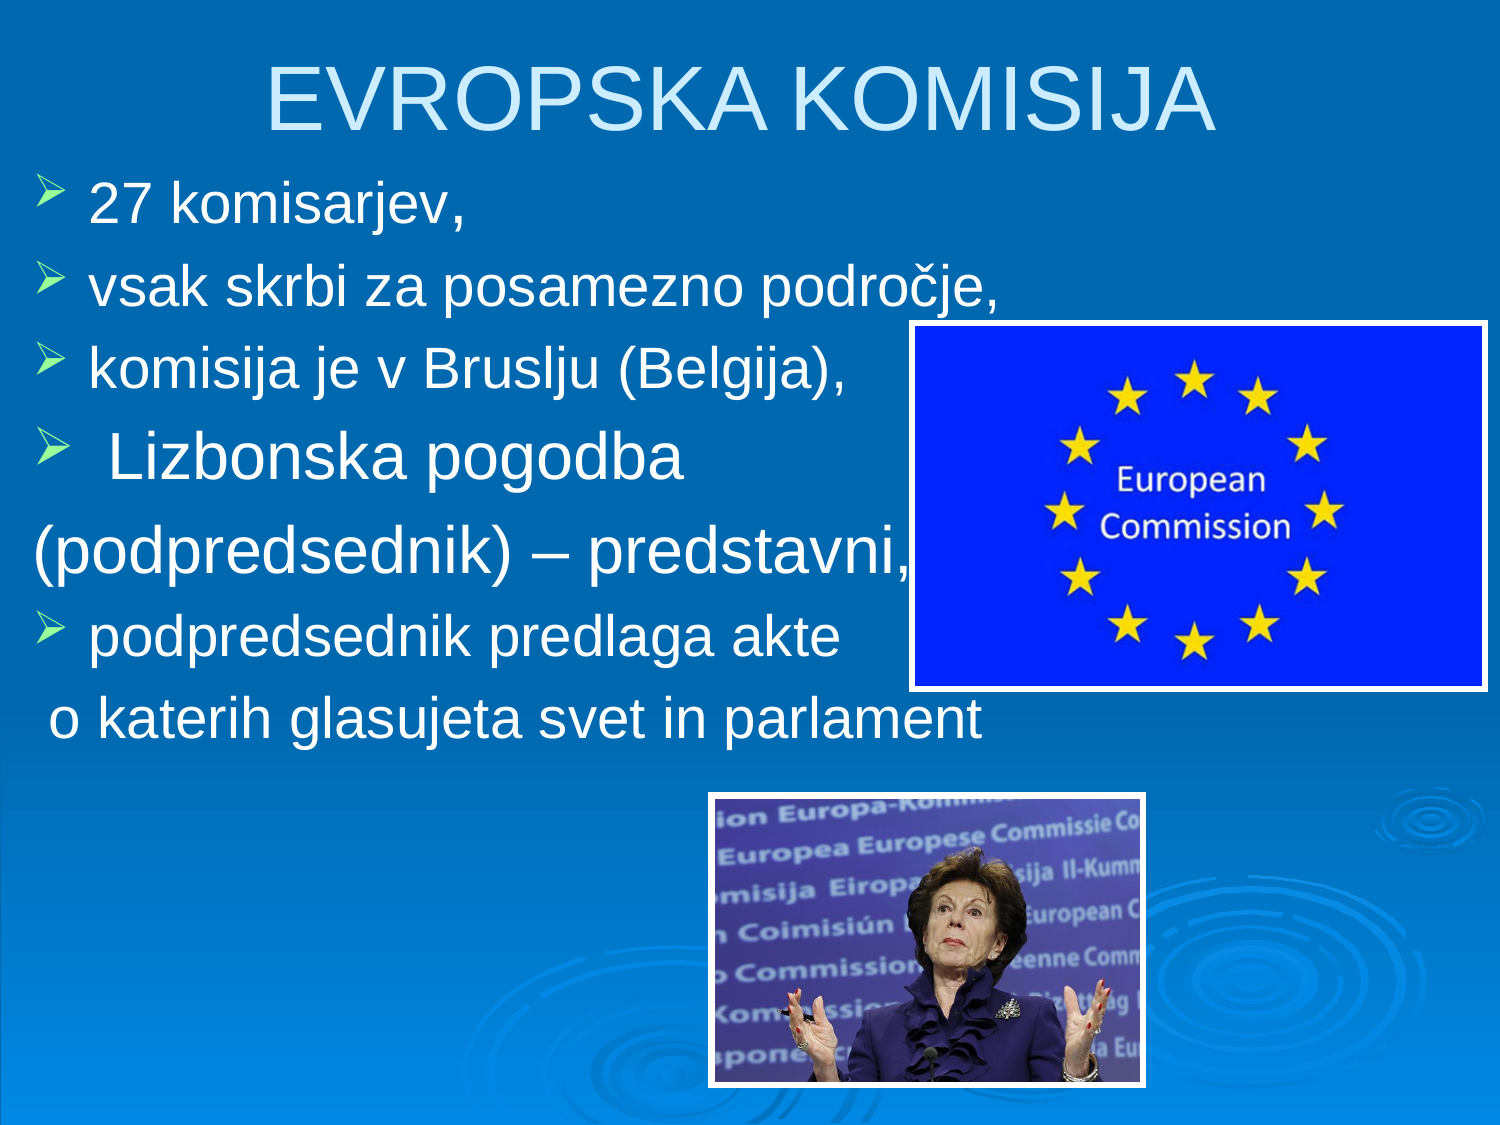

# EVROPSKA KOMISIJA
27 komisarjev,
vsak skrbi za posamezno področje,
komisija je v Bruslju (Belgija),
 Lizbonska pogodba
(podpredsednik) – predstavni,
podpredsednik predlaga akte
 o katerih glasujeta svet in parlament